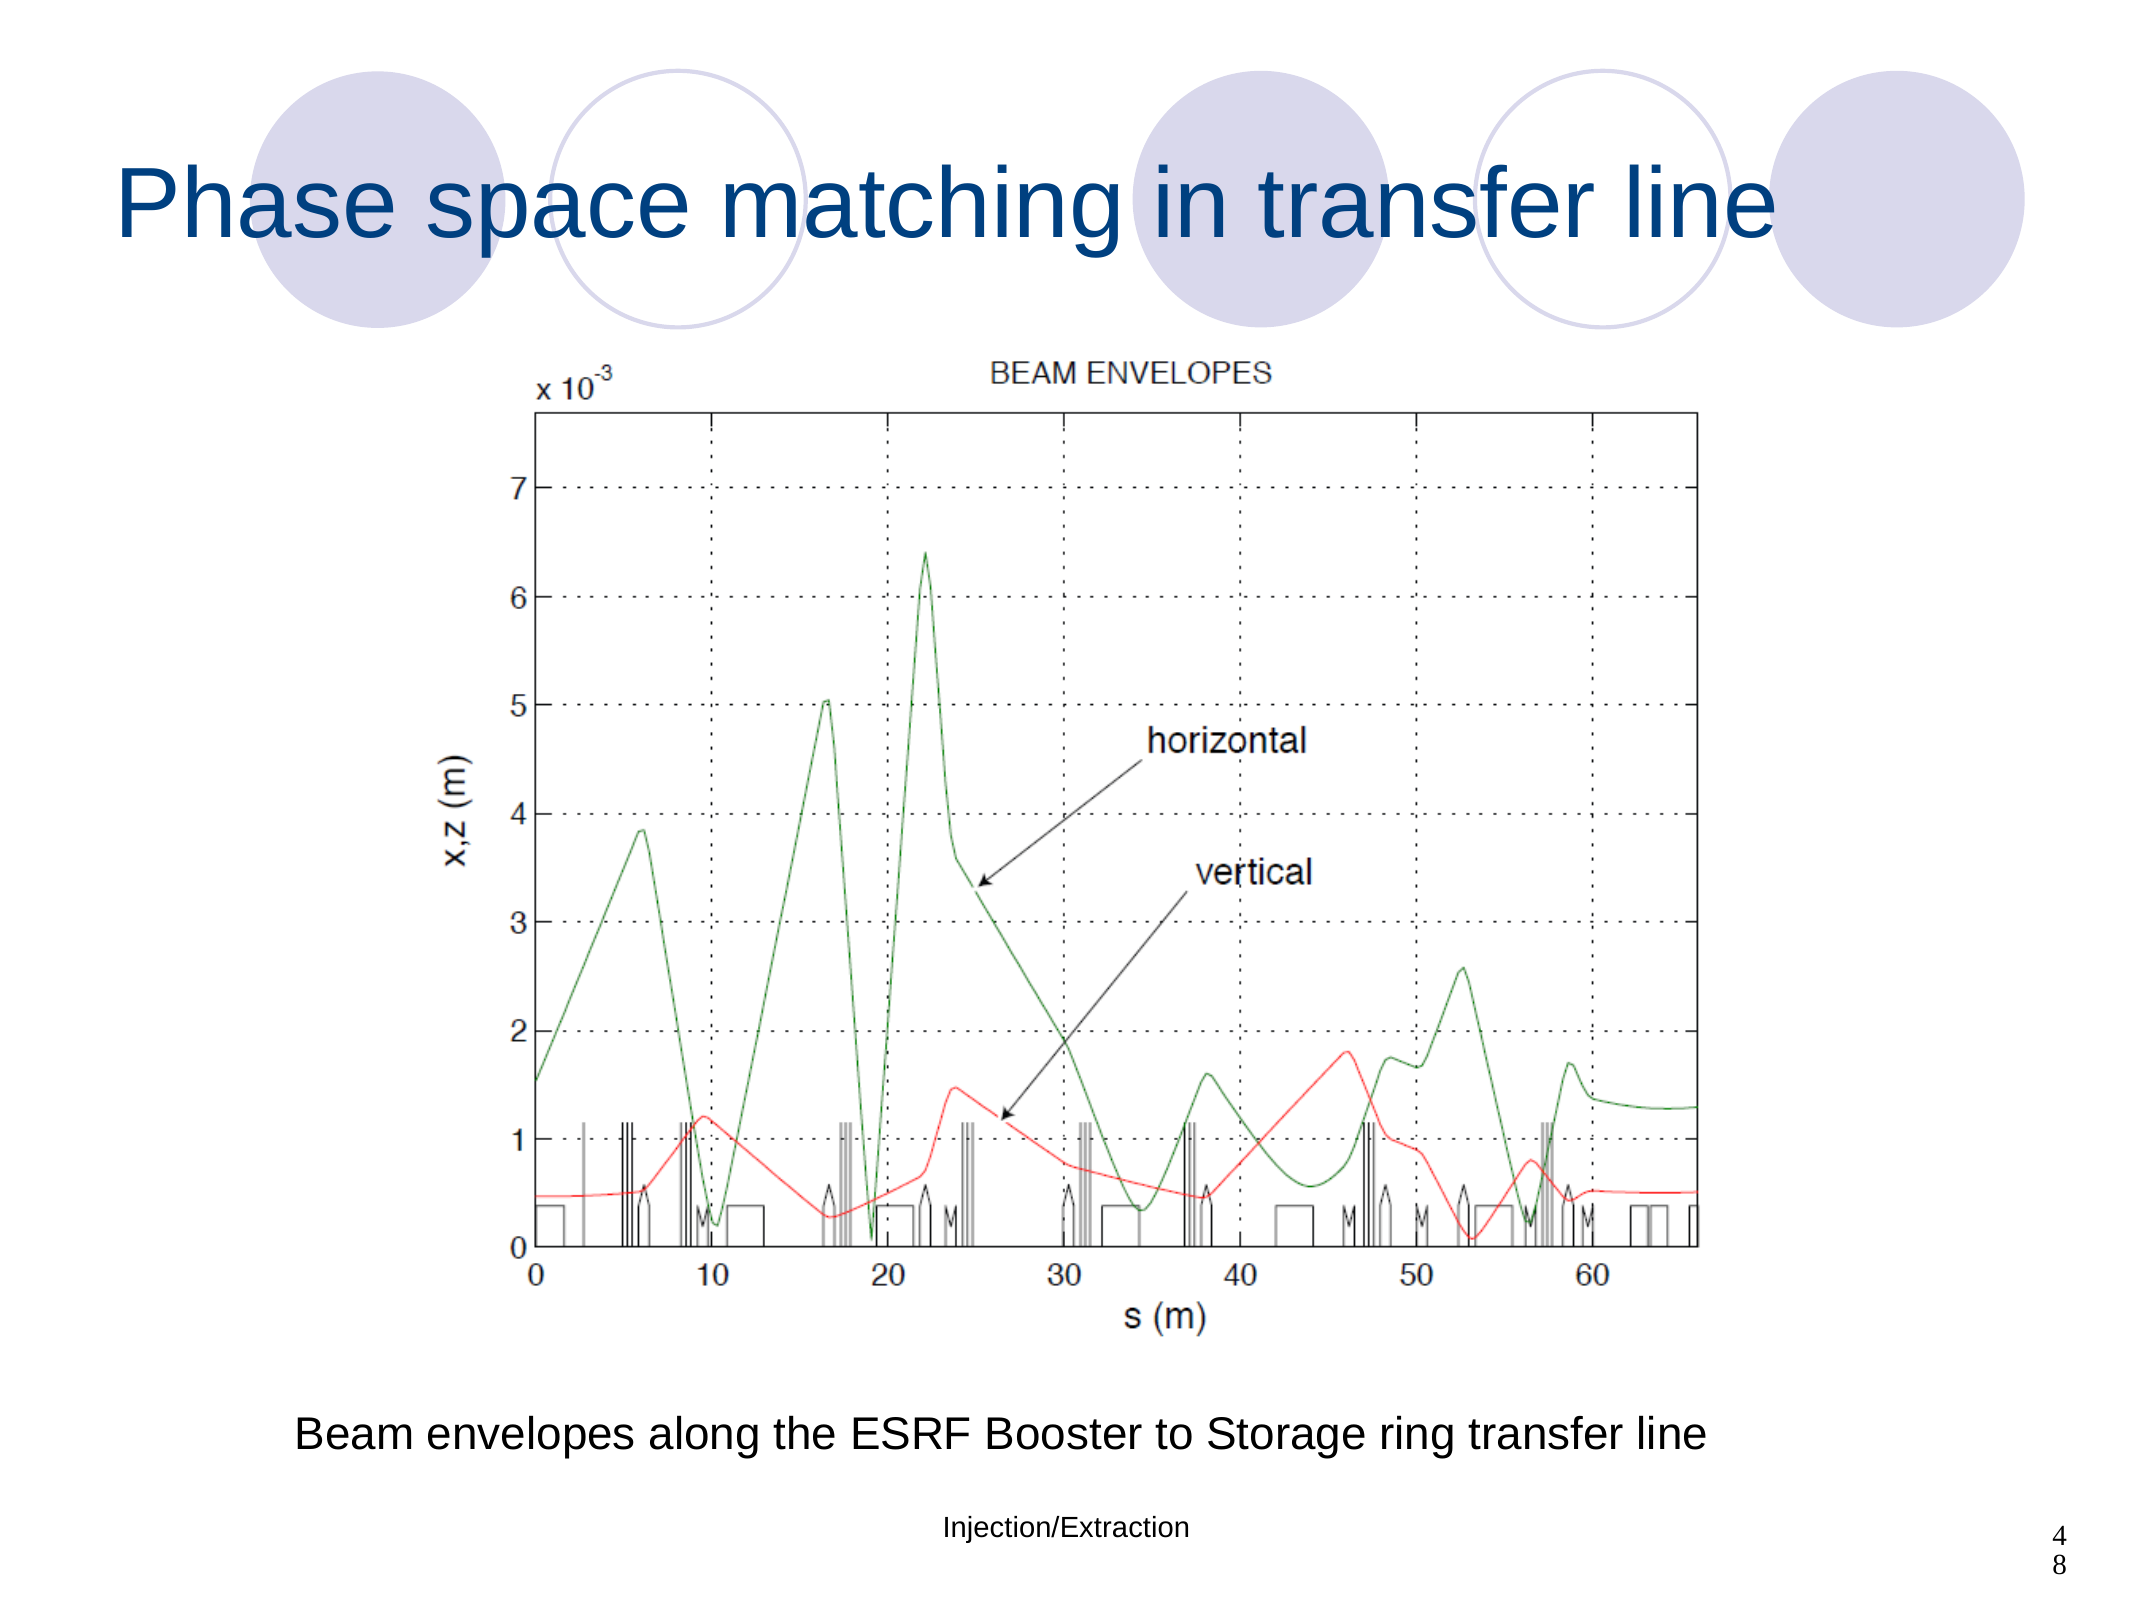

# Phase space matching in transfer line
Beam envelopes along the ESRF Booster to Storage ring transfer line
48